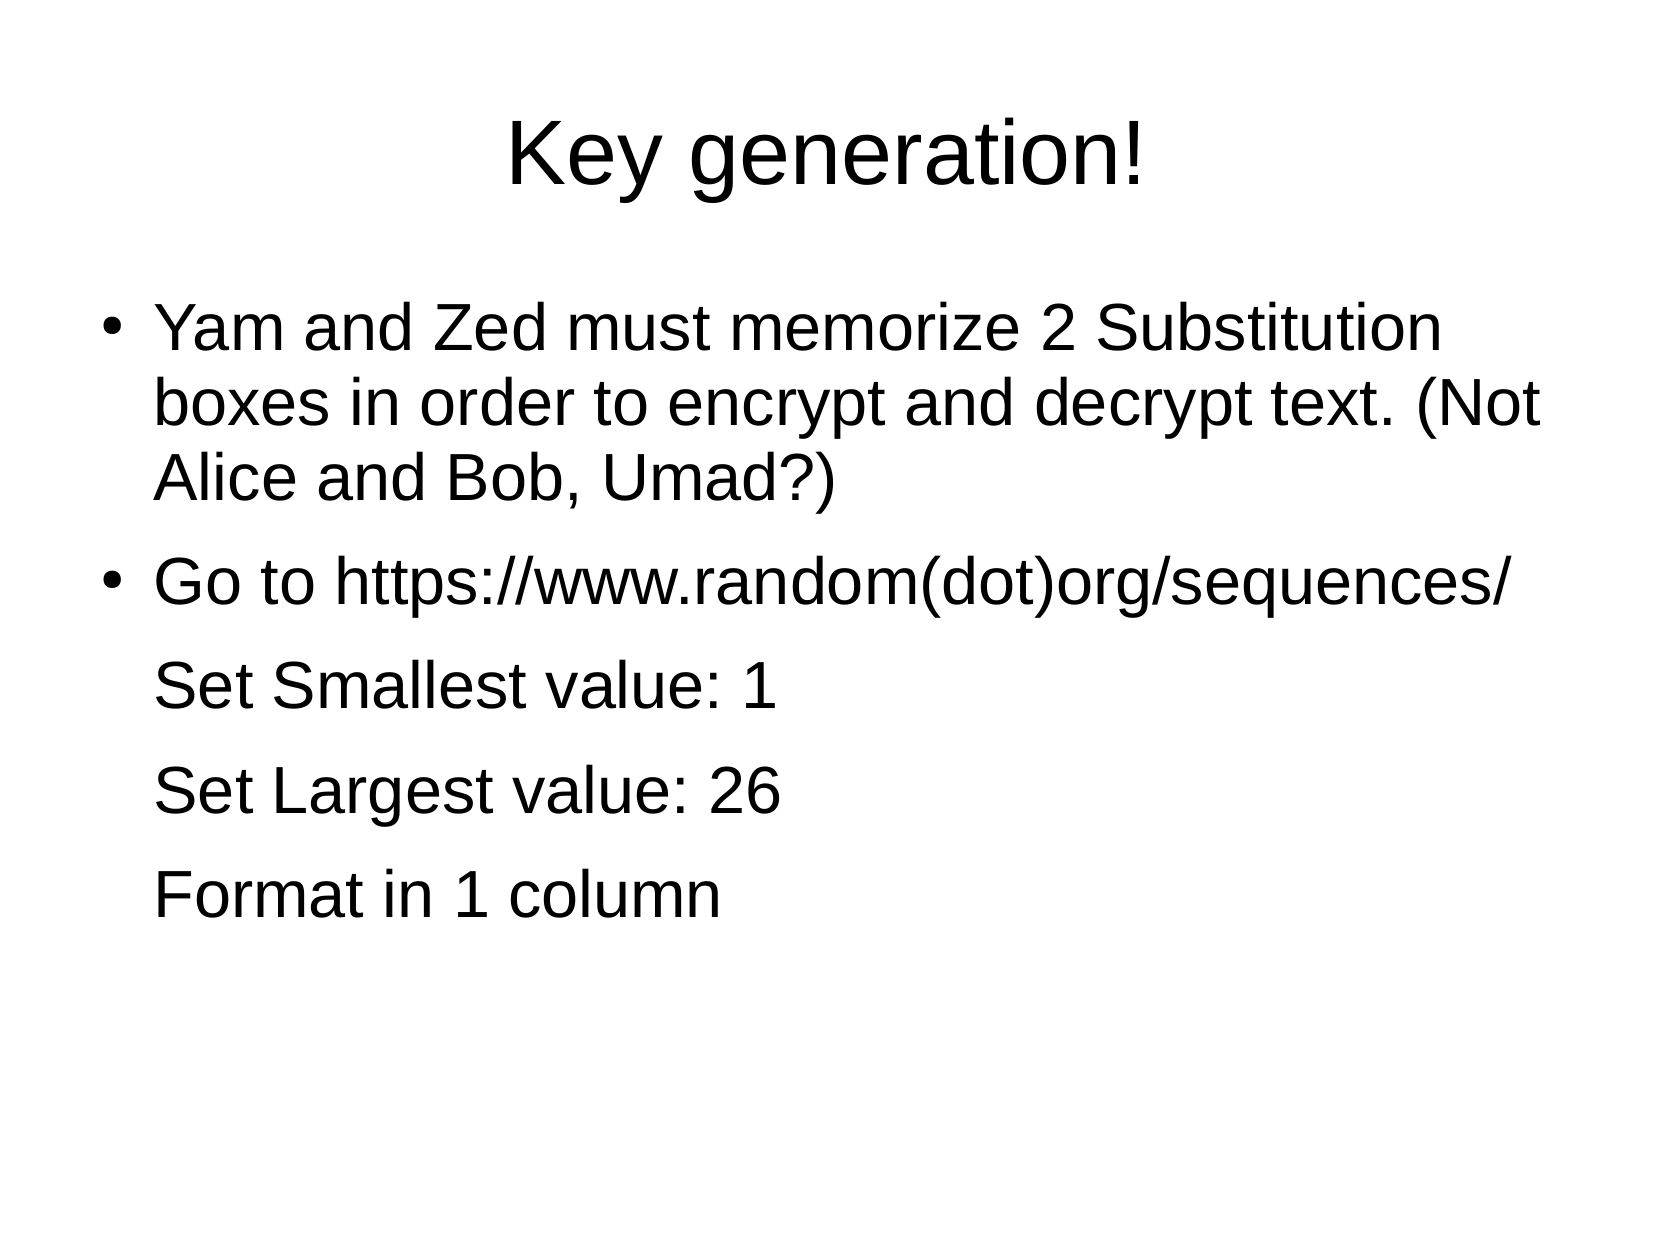

# Key generation!
Yam and Zed must memorize 2 Substitution boxes in order to encrypt and decrypt text. (Not Alice and Bob, Umad?)
Go to https://www.random(dot)org/sequences/
Set Smallest value: 1
Set Largest value: 26
Format in 1 column